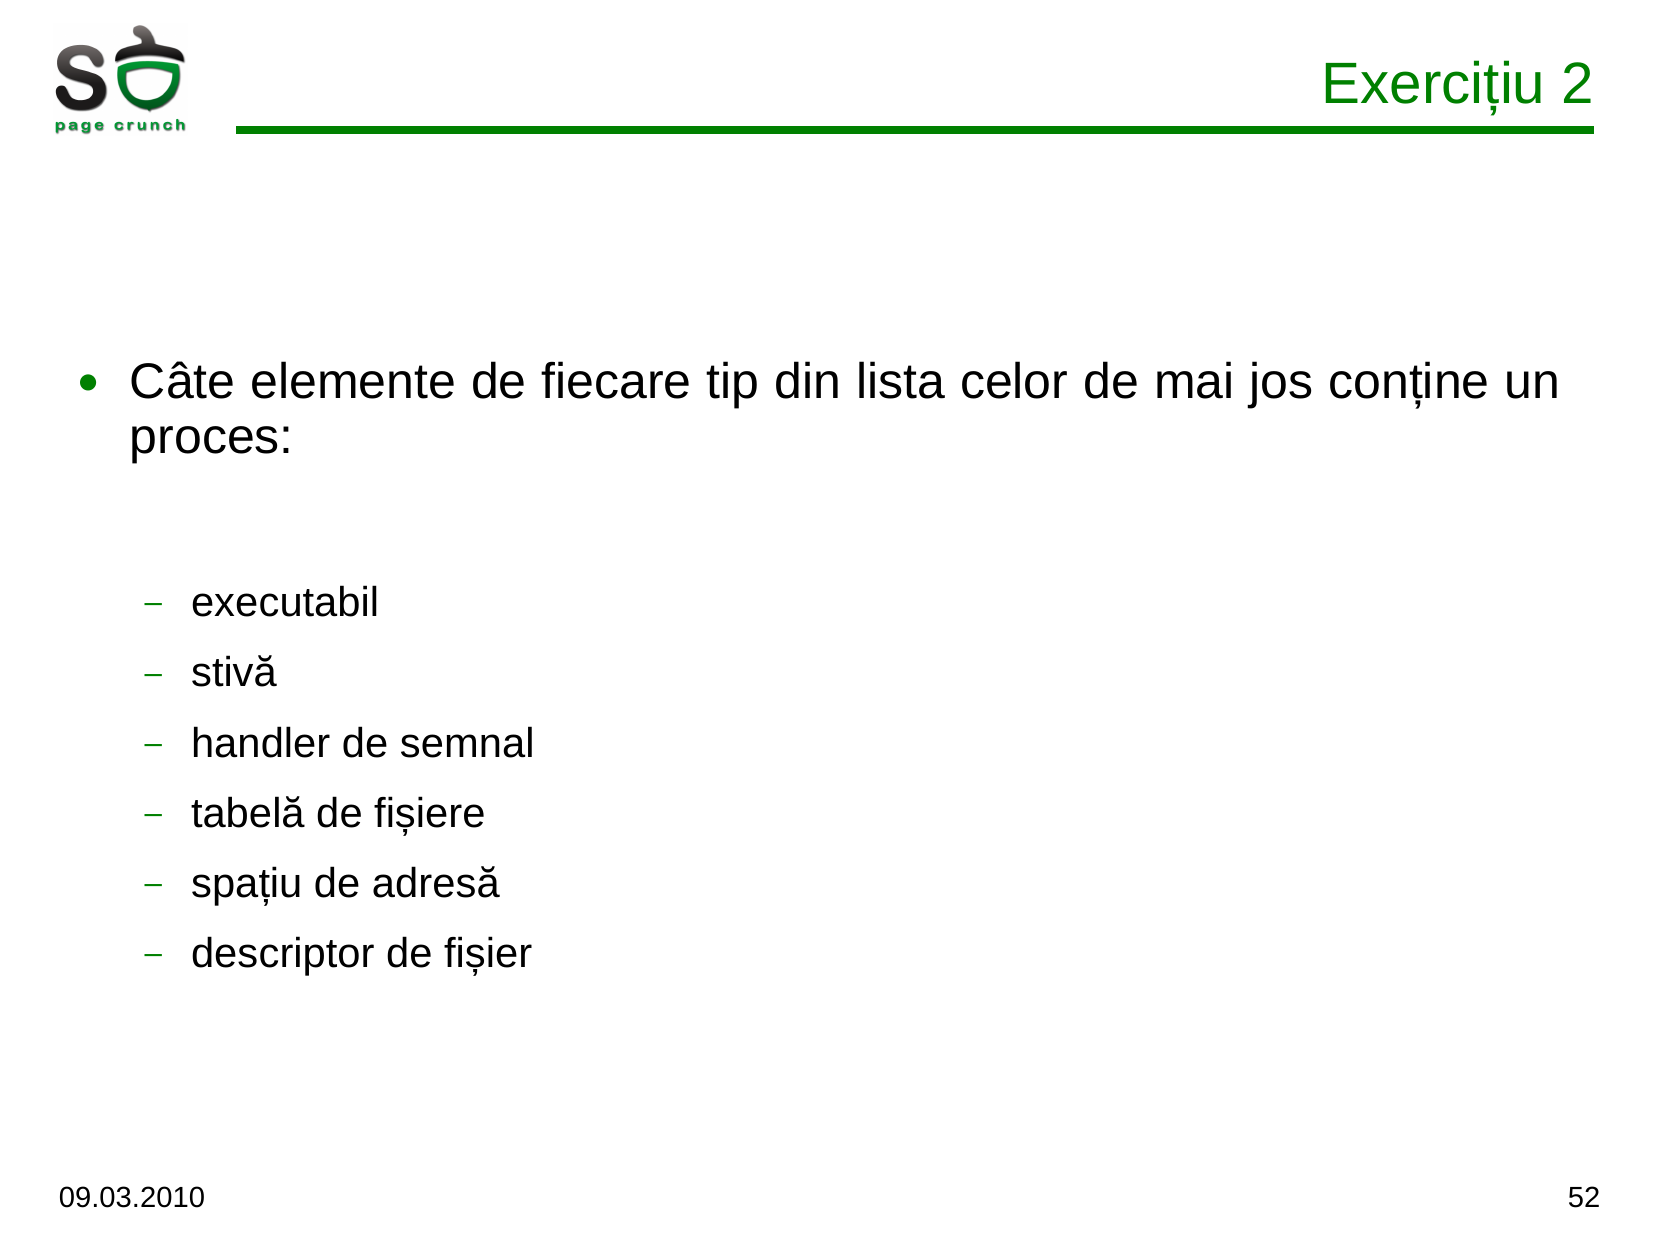

# Exercițiu 2
Câte elemente de fiecare tip din lista celor de mai jos conține un proces:
executabil
stivă
handler de semnal
tabelă de fișiere
spațiu de adresă
descriptor de fișier
09.03.2010
52